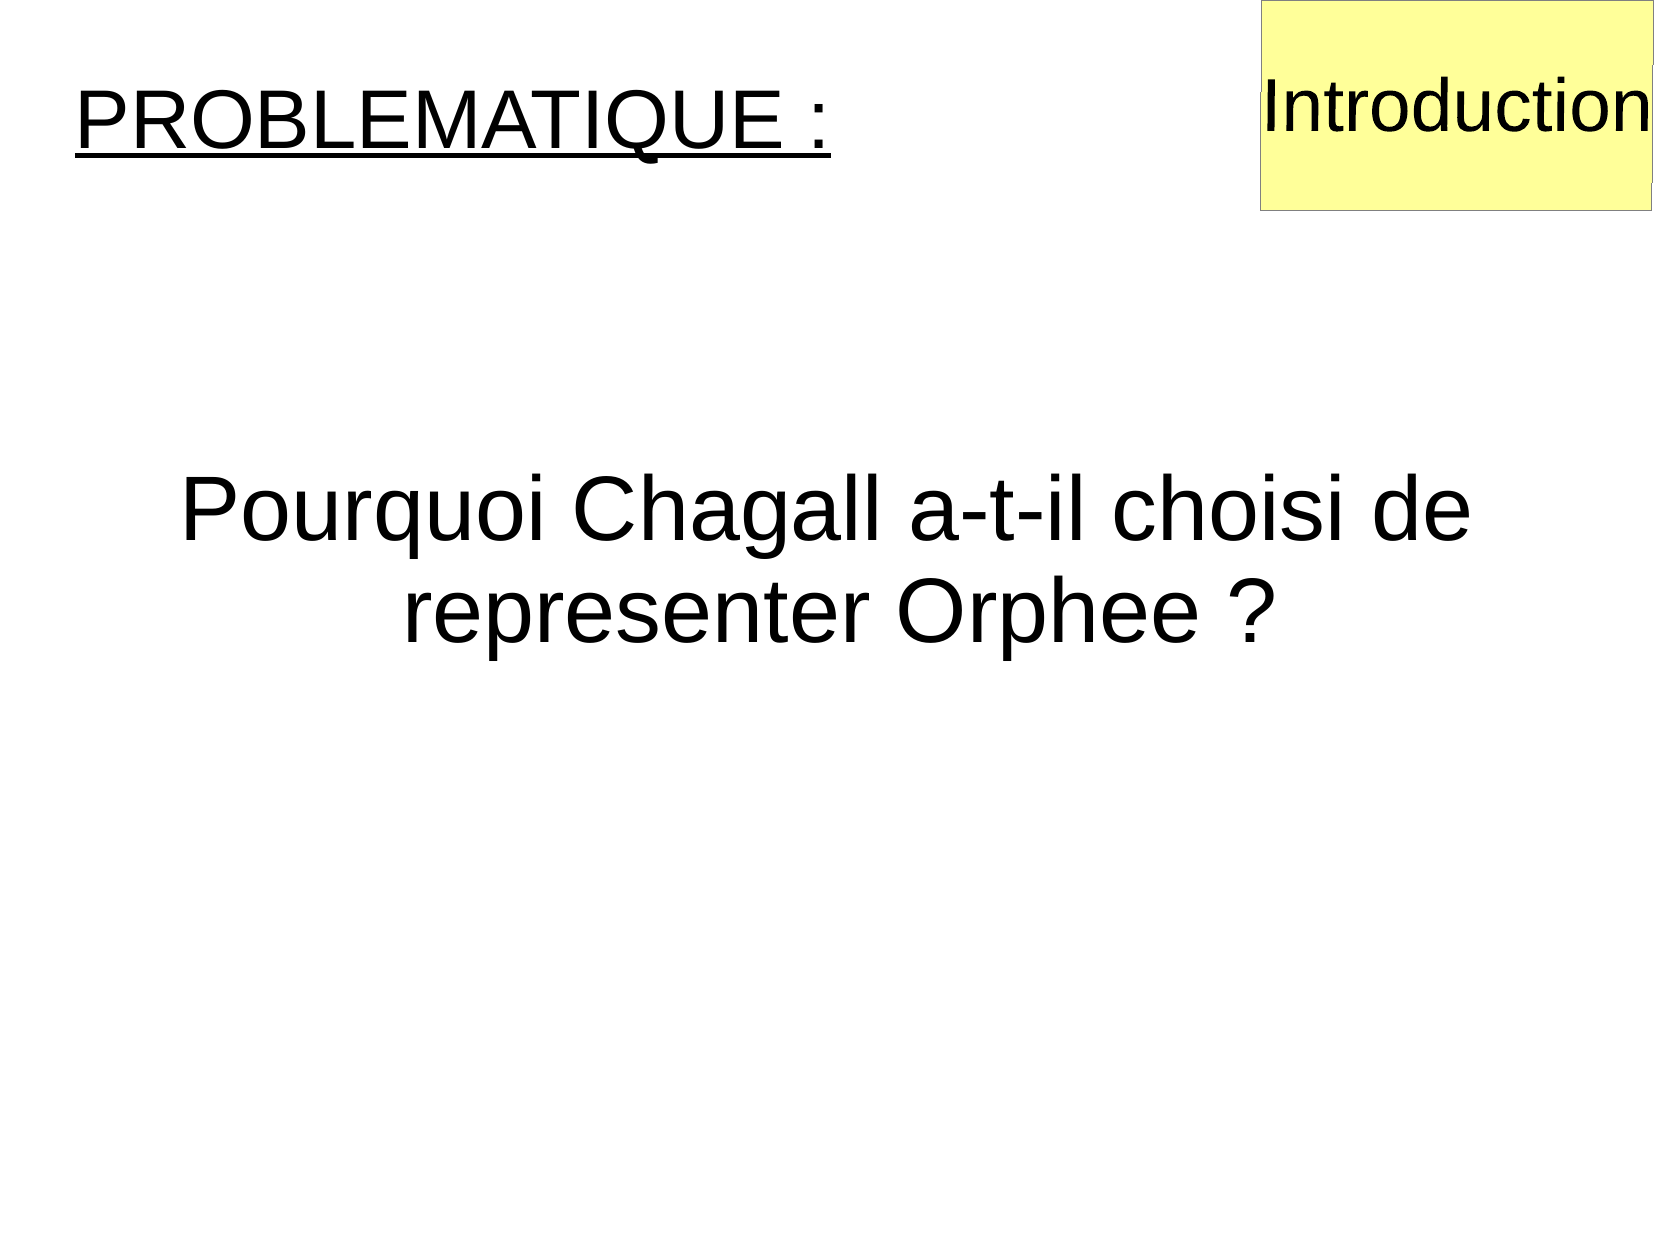

Introduction
PROBLEMATIQUE :
Pourquoi Chagall a-t-il choisi de
representer Orphee ?